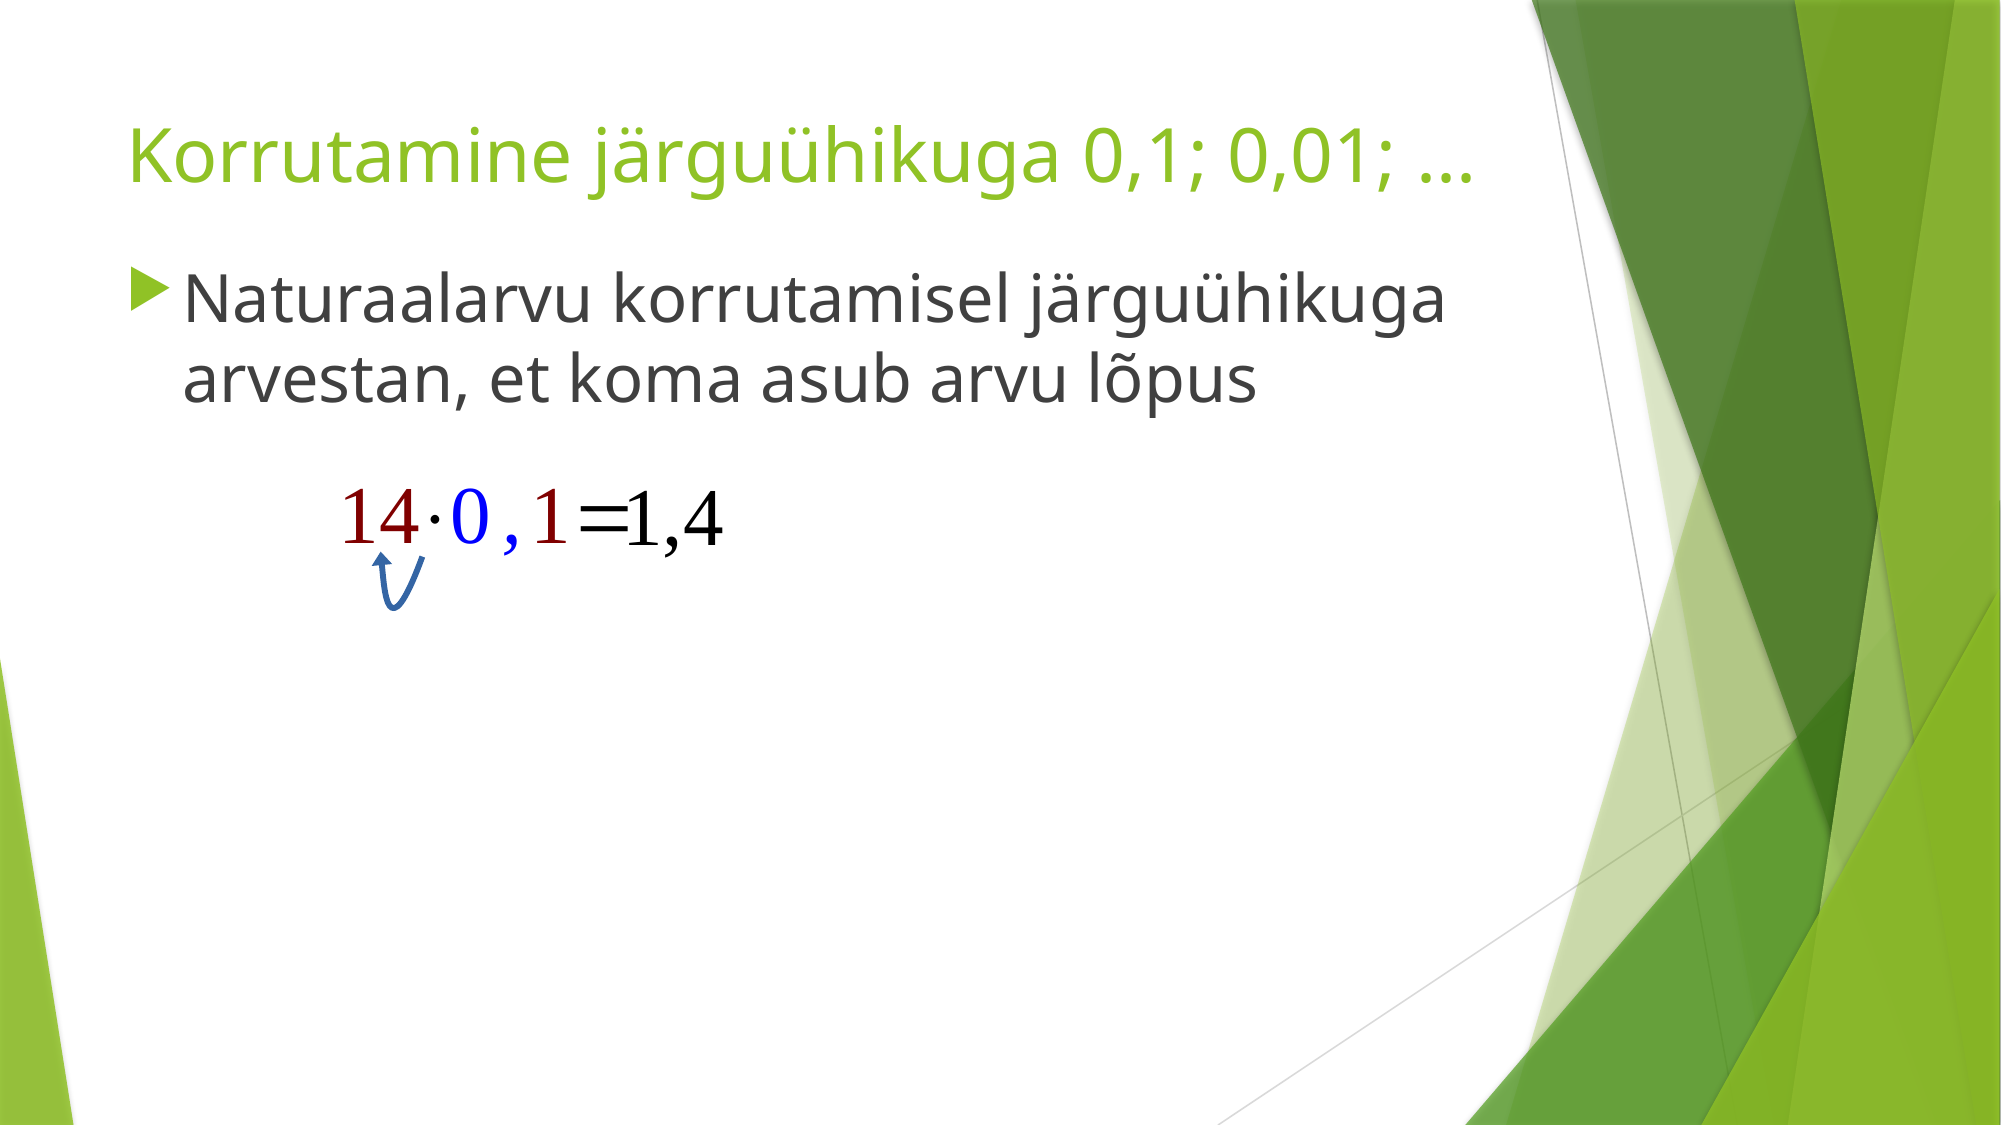

# Korrutamine järguühikuga 0,1; 0,01; ...
Naturaalarvu korrutamisel järguühikuga arvestan, et koma asub arvu lõpus